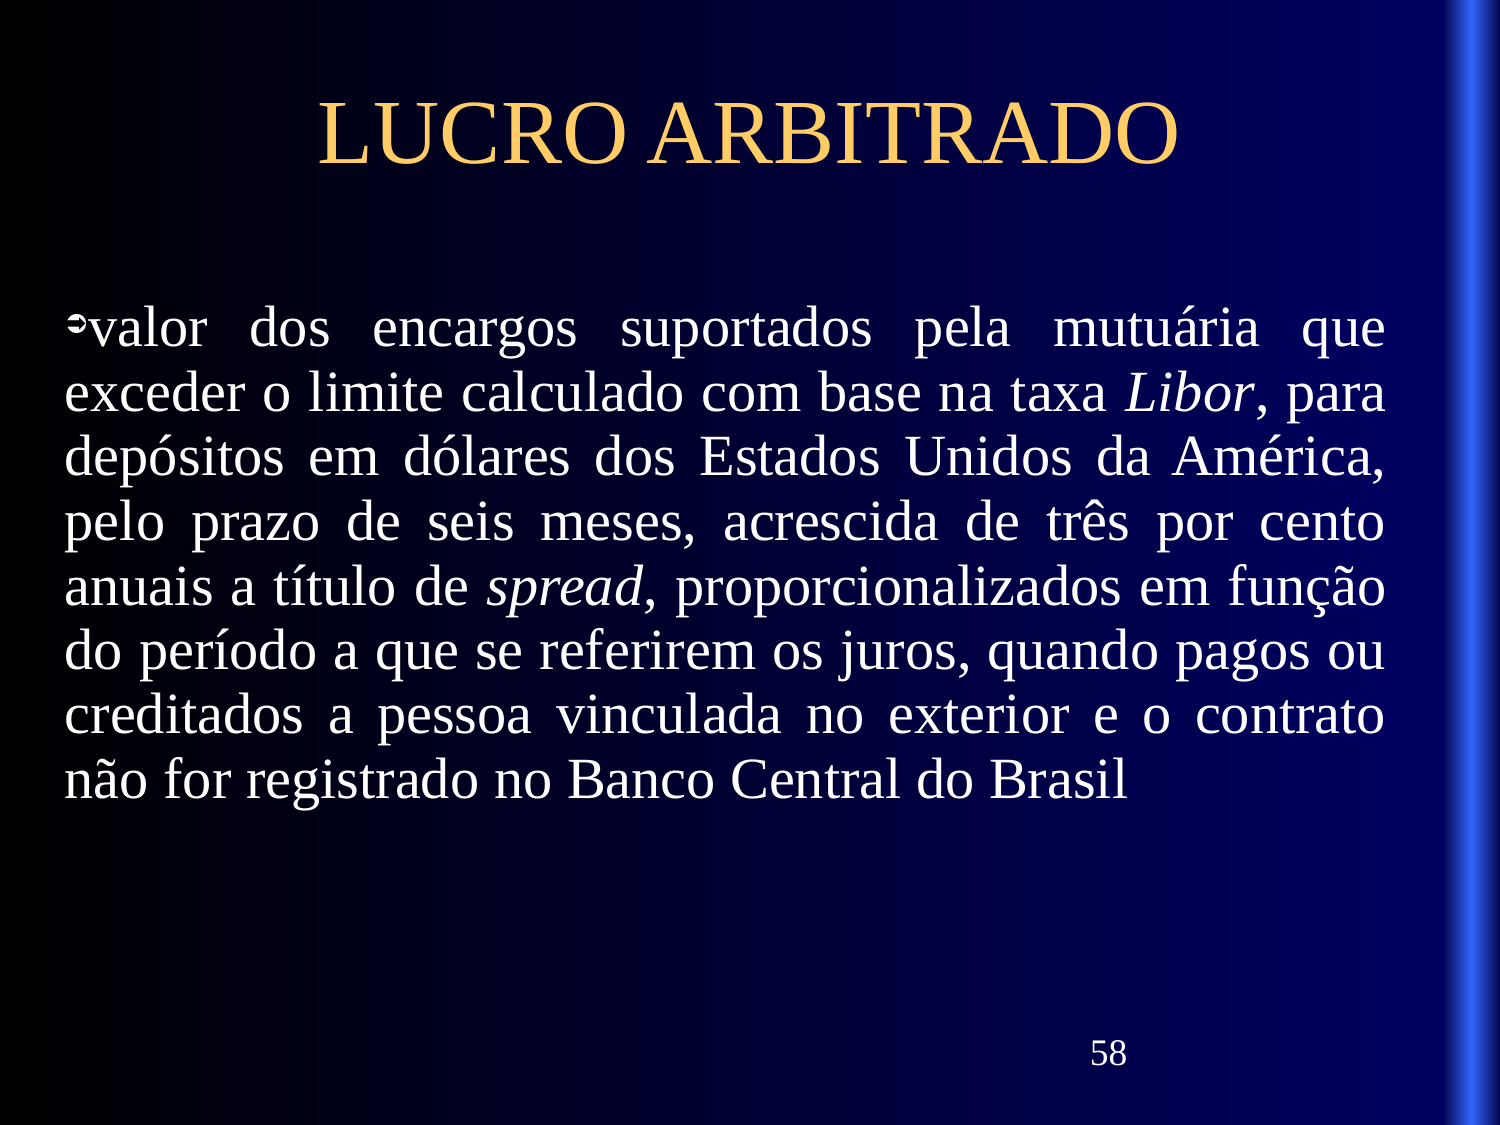

# LUCRO ARBITRADO
valor dos encargos suportados pela mutuária que exceder o limite calculado com base na taxa Libor, para depósitos em dólares dos Estados Unidos da América, pelo prazo de seis meses, acrescida de três por cento anuais a título de spread, proporcionalizados em função do período a que se referirem os juros, quando pagos ou creditados a pessoa vinculada no exterior e o contrato não for registrado no Banco Central do Brasil